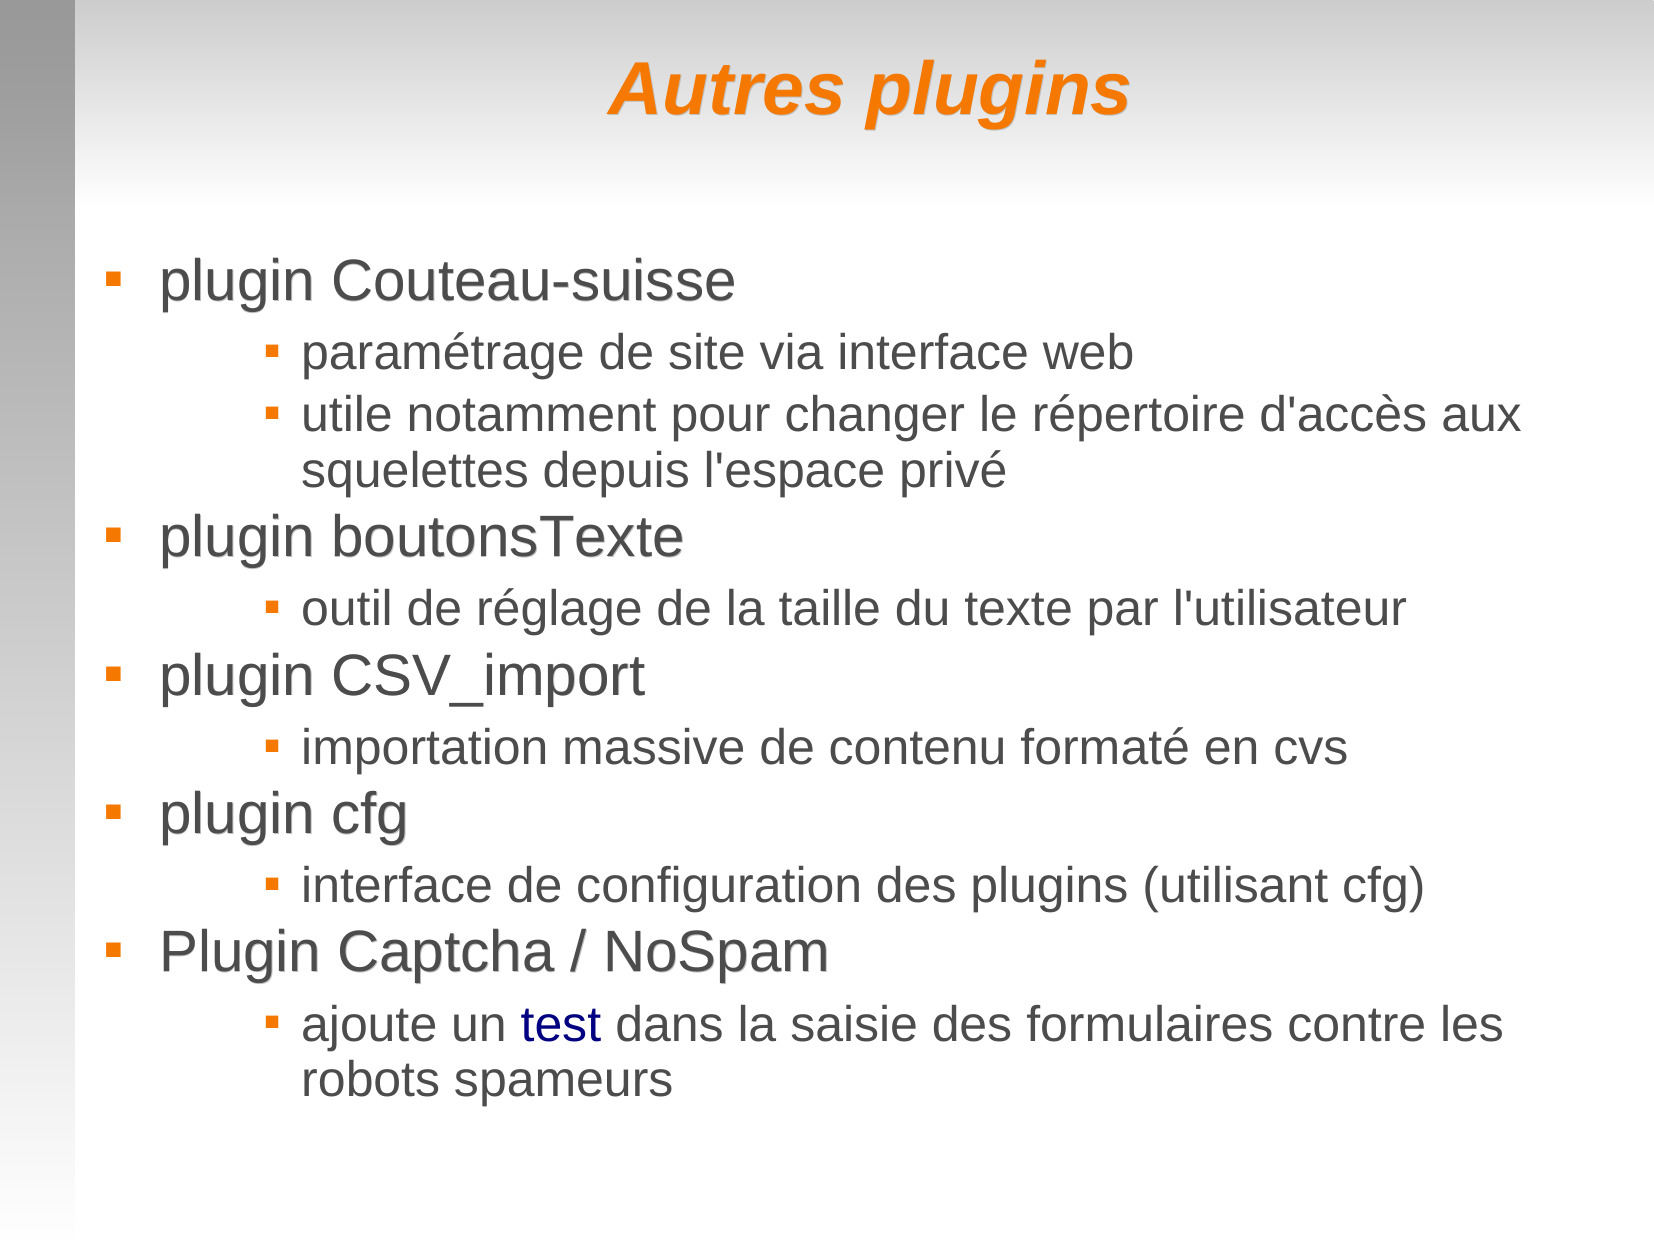

# Autres plugins
plugin Couteau-suisse
paramétrage de site via interface web
utile notamment pour changer le répertoire d'accès aux squelettes depuis l'espace privé
plugin boutonsTexte
outil de réglage de la taille du texte par l'utilisateur
plugin CSV_import
importation massive de contenu formaté en cvs
plugin cfg
interface de configuration des plugins (utilisant cfg)
Plugin Captcha / NoSpam
ajoute un test dans la saisie des formulaires contre les robots spameurs